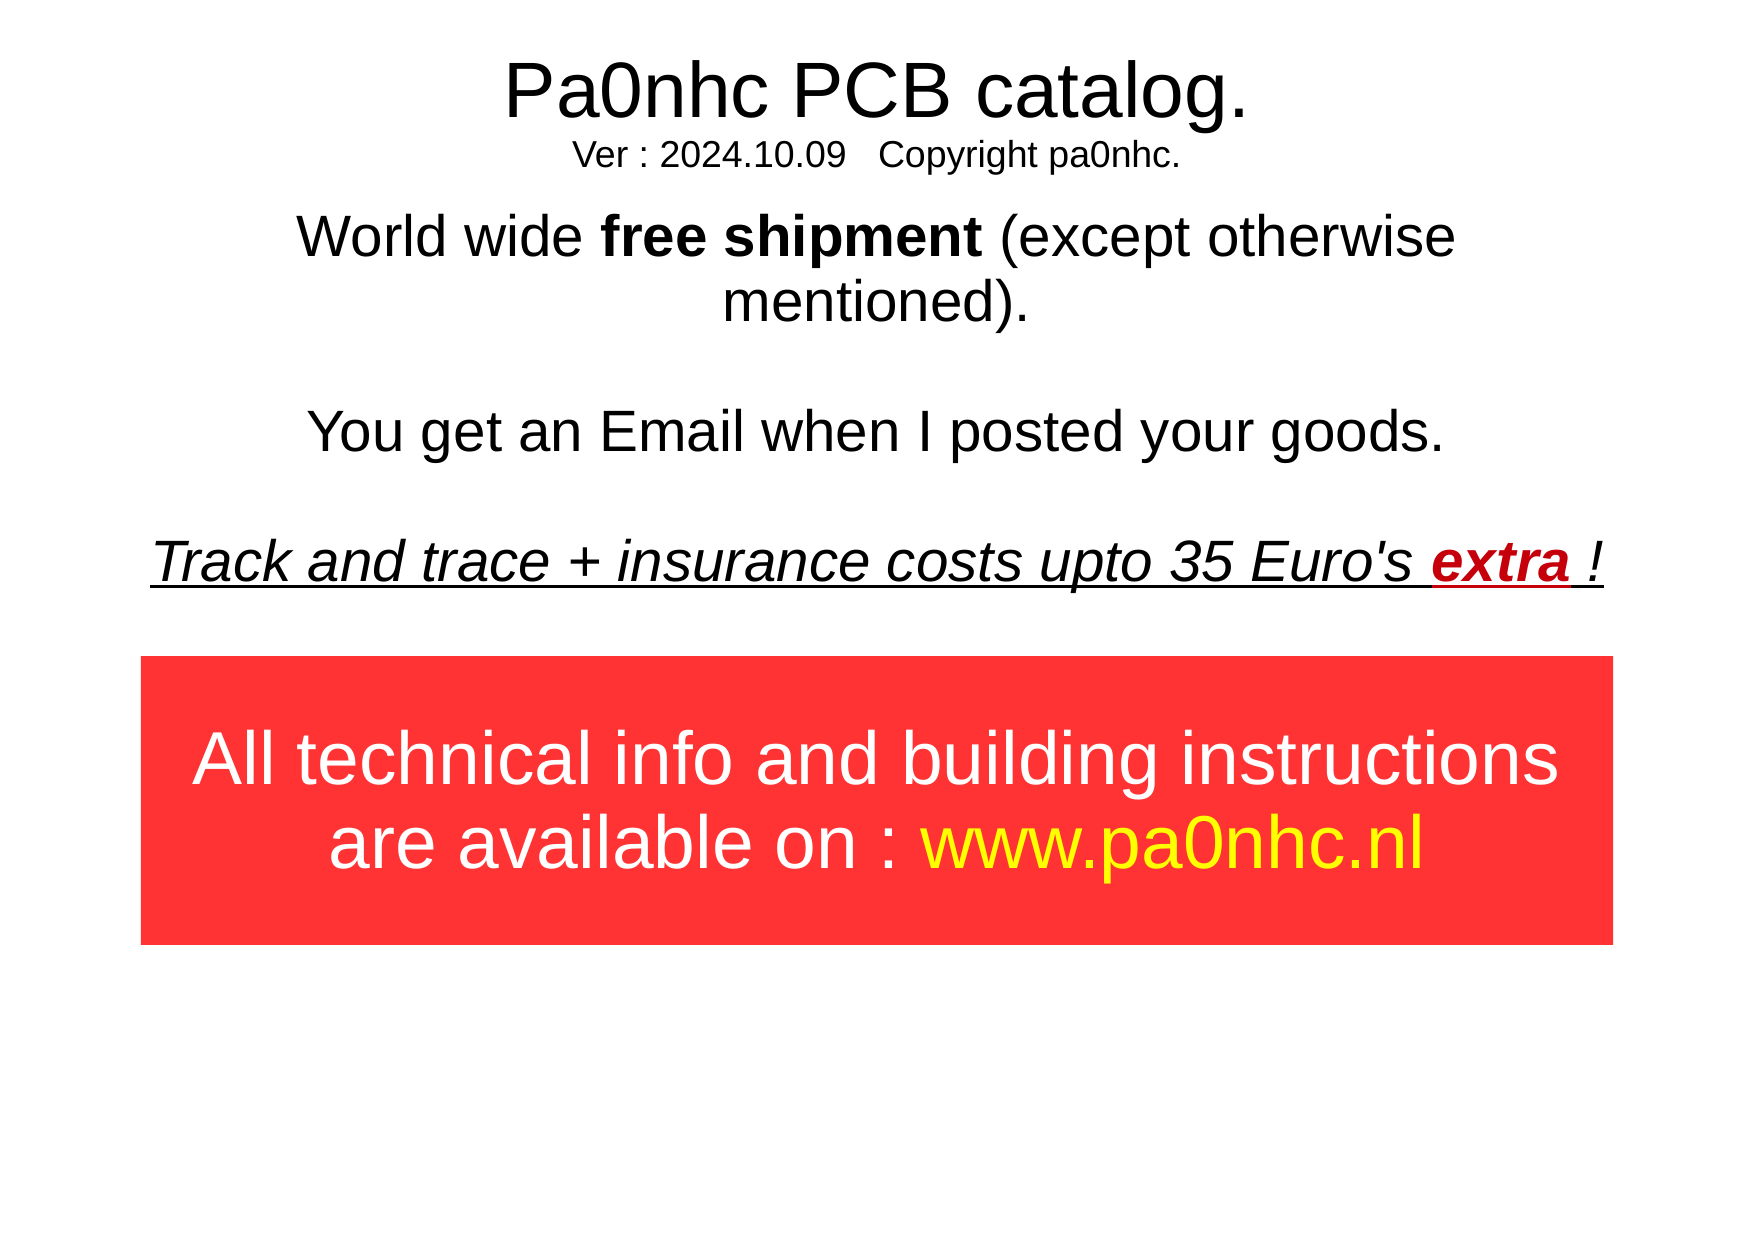

# Pa0nhc PCB catalog. Ver : 2024.10.09 Copyright pa0nhc. World wide free shipment (except otherwise mentioned). You get an Email when I posted your goods. Track and trace + insurance costs upto 35 Euro's extra !
All technical info and building instructions are available on : www.pa0nhc.nl